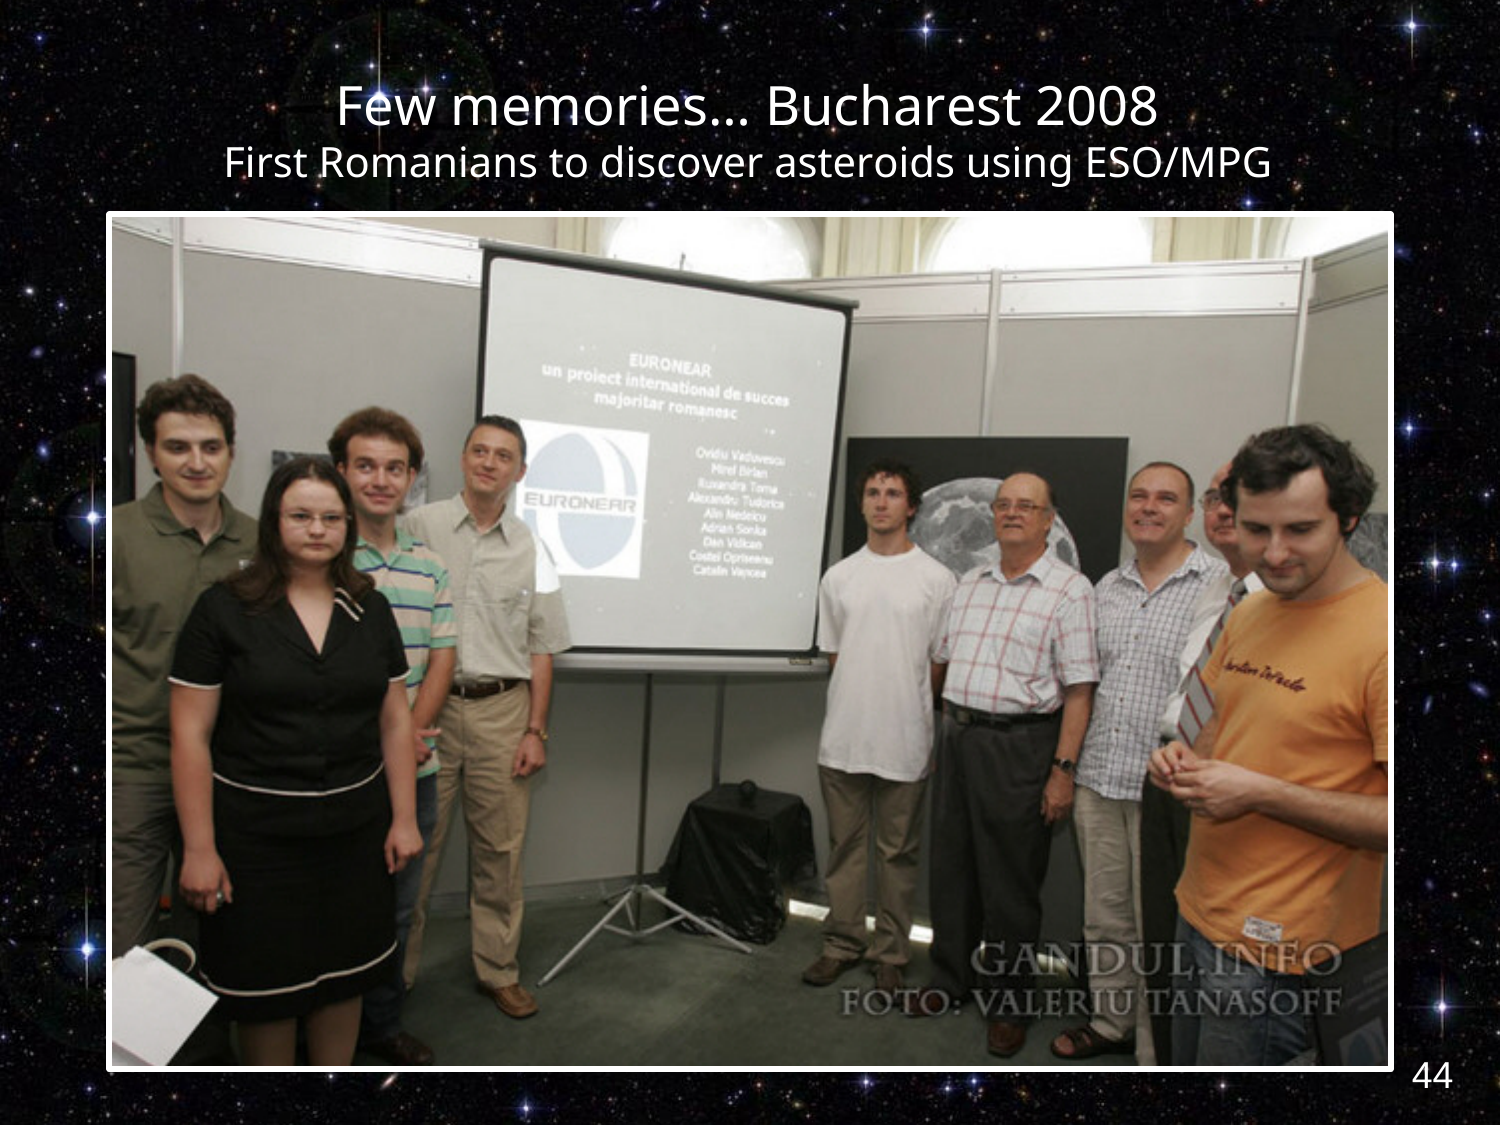

Few memories… Bucharest 2008
First Romanians to discover asteroids using ESO/MPG
44